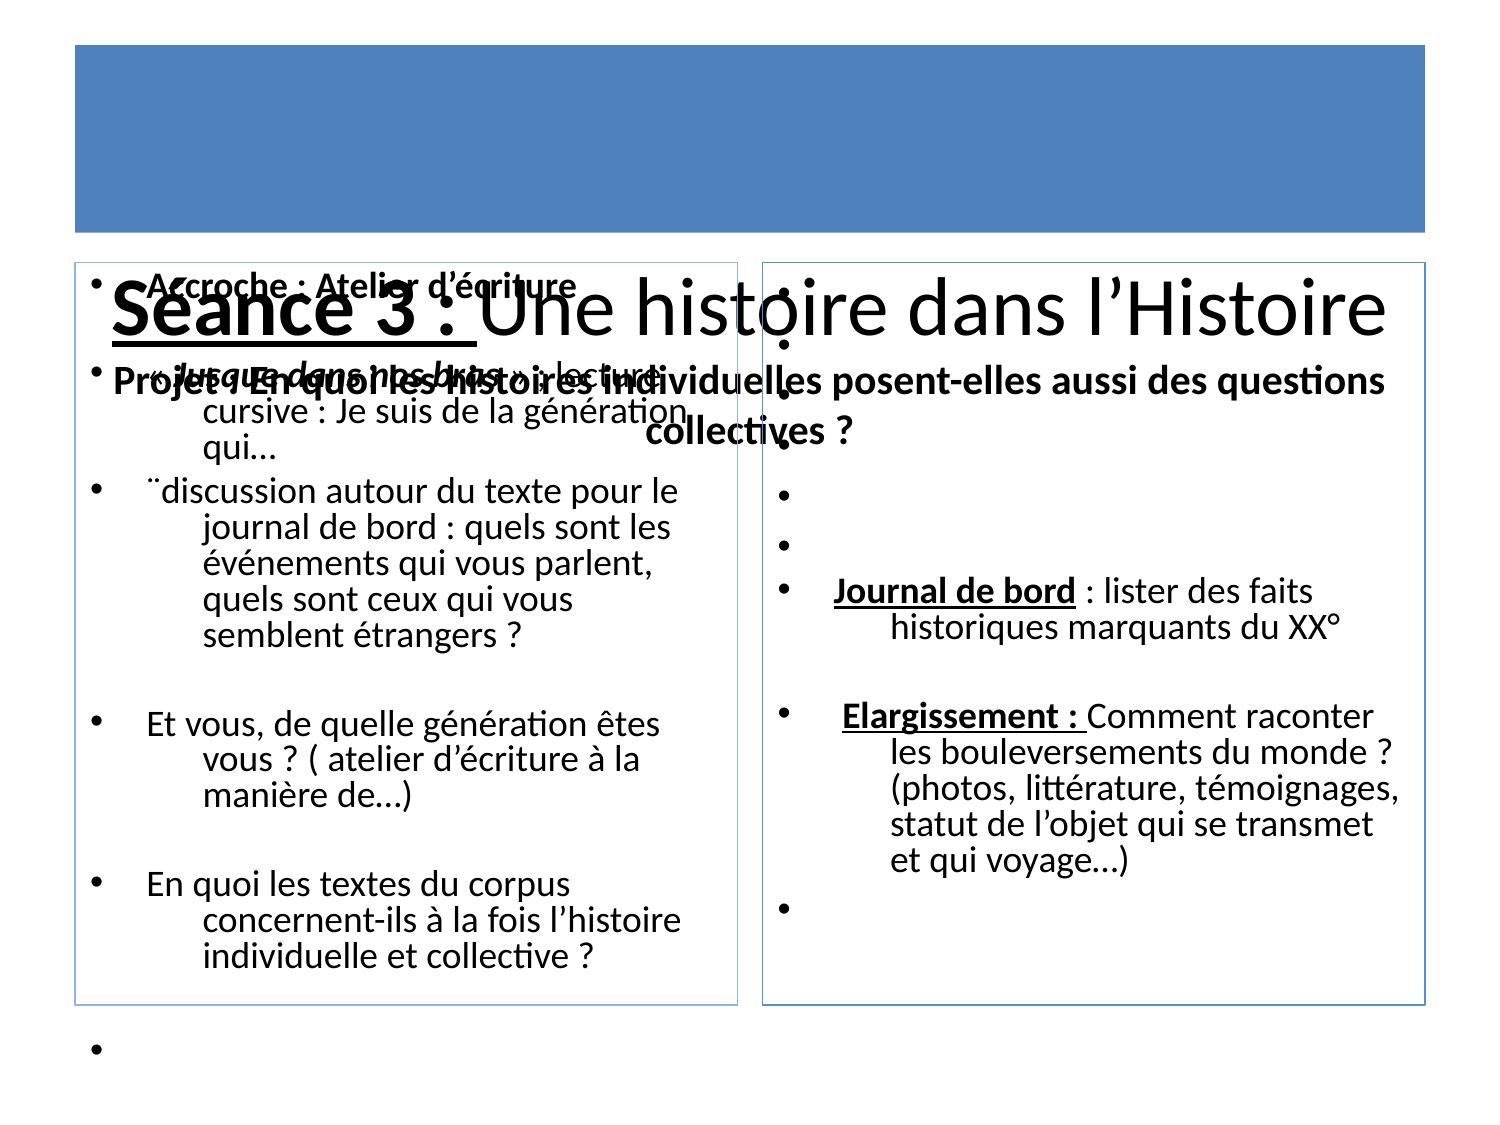

# Séance 3 : Une histoire dans l’Histoire Projet : En quoi les histoires individuelles posent-elles aussi des questions collectives ?
Accroche : Atelier d’écriture
« Jusque dans nos bras » ; lecture cursive : Je suis de la génération qui…
¨discussion autour du texte pour le journal de bord : quels sont les événements qui vous parlent, quels sont ceux qui vous semblent étrangers ?
Et vous, de quelle génération êtes vous ? ( atelier d’écriture à la manière de…)
En quoi les textes du corpus concernent-ils à la fois l’histoire individuelle et collective ?
Journal de bord : lister des faits historiques marquants du XX°
 Elargissement : Comment raconter les bouleversements du monde ? (photos, littérature, témoignages, statut de l’objet qui se transmet et qui voyage…)